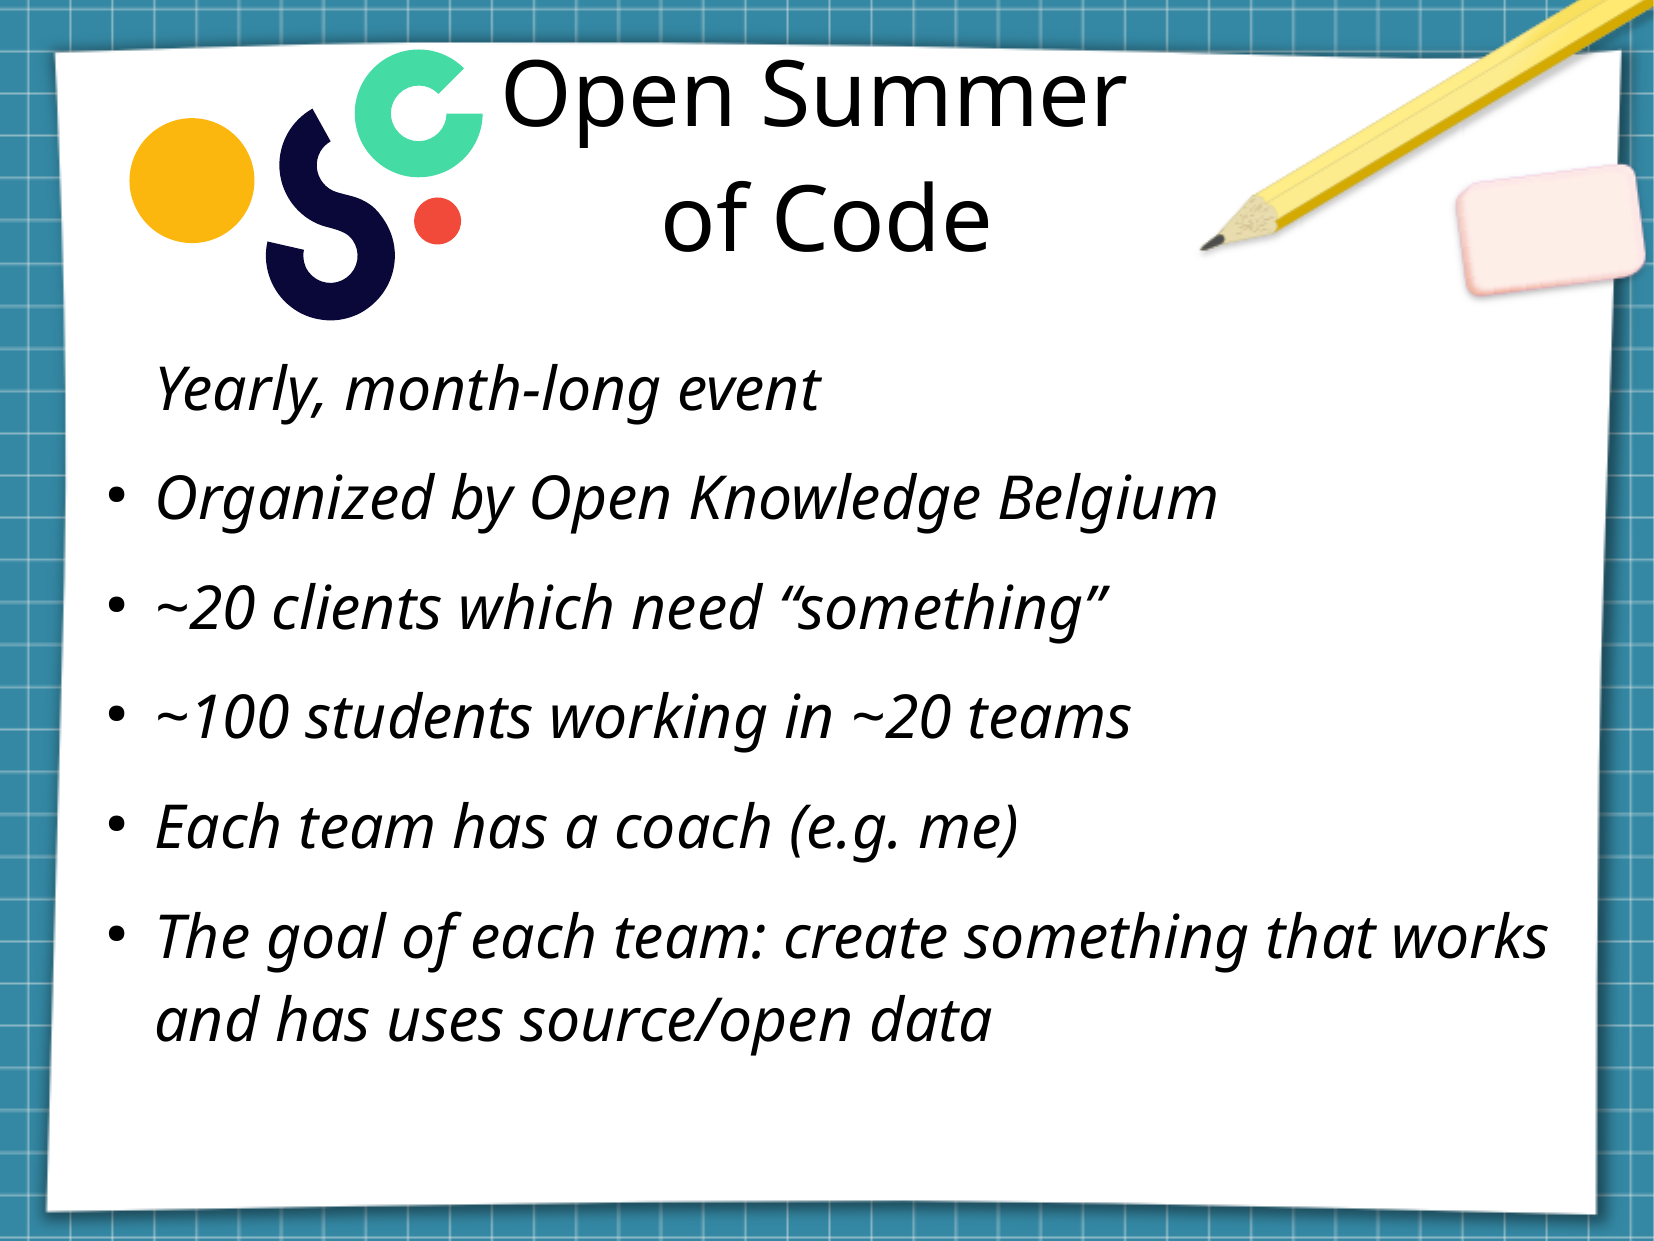

# Open Summer of Code
Yearly, month-long event
Organized by Open Knowledge Belgium
~20 clients which need “something”
~100 students working in ~20 teams
Each team has a coach (e.g. me)
The goal of each team: create something that works and has uses source/open data